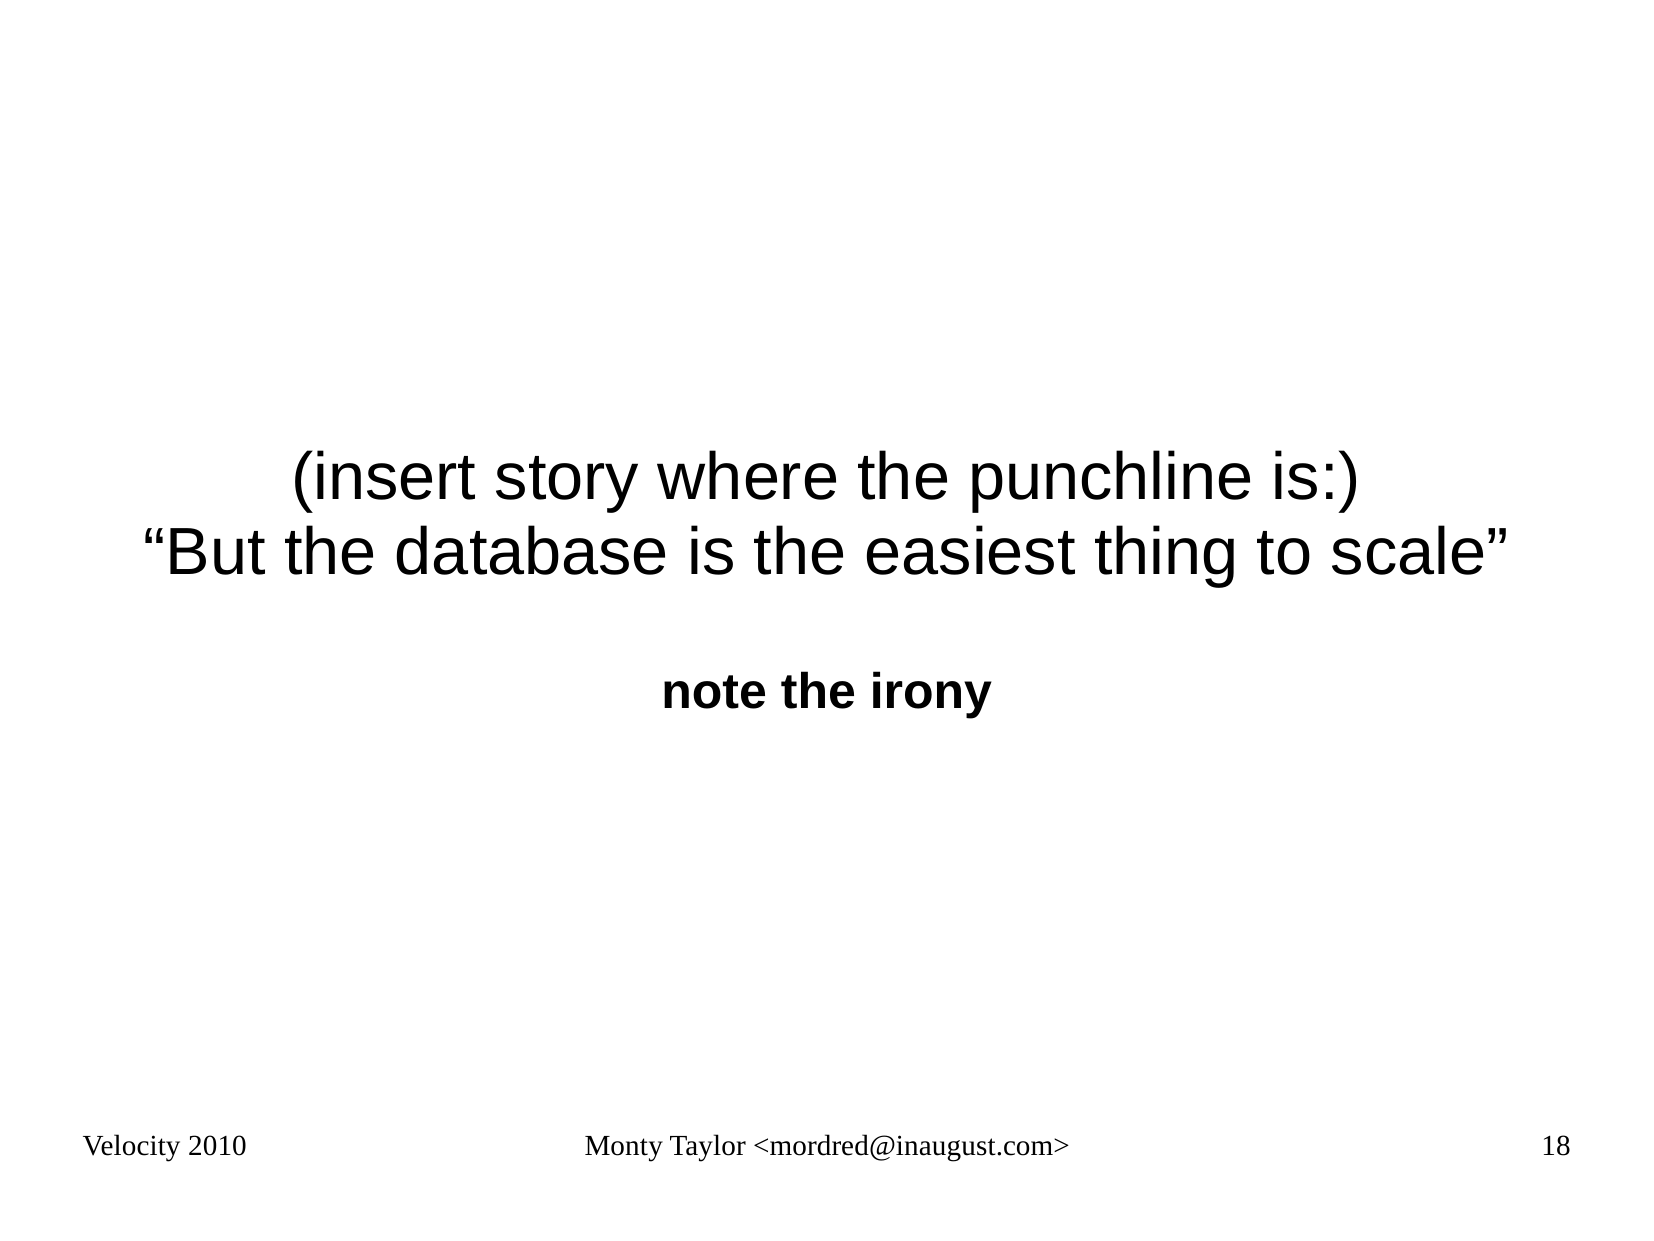

# (insert story where the punchline is:)
“But the database is the easiest thing to scale”
note the irony
Velocity 2010
Monty Taylor <mordred@inaugust.com>
18